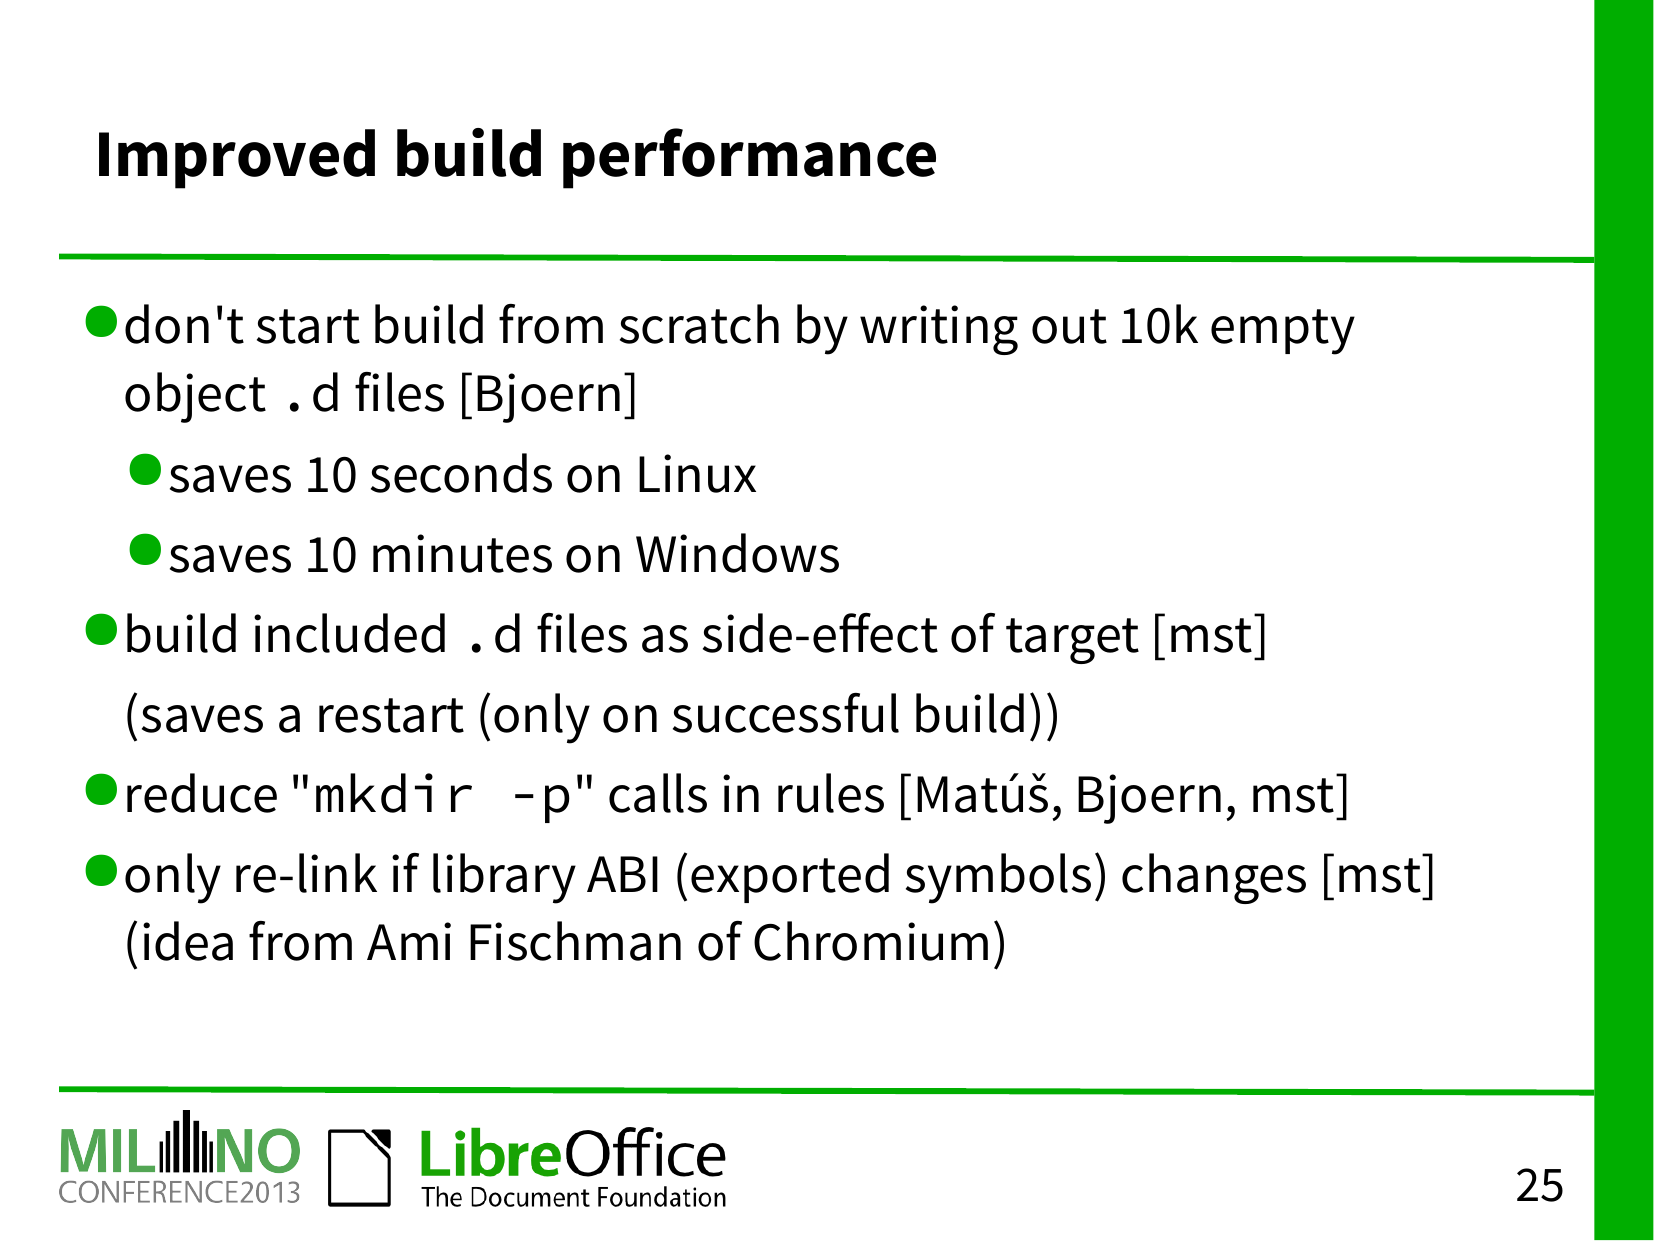

# Improved build performance
don't start build from scratch by writing out 10k empty object .d files [Bjoern]
saves 10 seconds on Linux
saves 10 minutes on Windows
build included .d files as side-effect of target [mst]
(saves a restart (only on successful build))
reduce "mkdir -p" calls in rules [Matúš, Bjoern, mst]
only re-link if library ABI (exported symbols) changes [mst] (idea from Ami Fischman of Chromium)
25